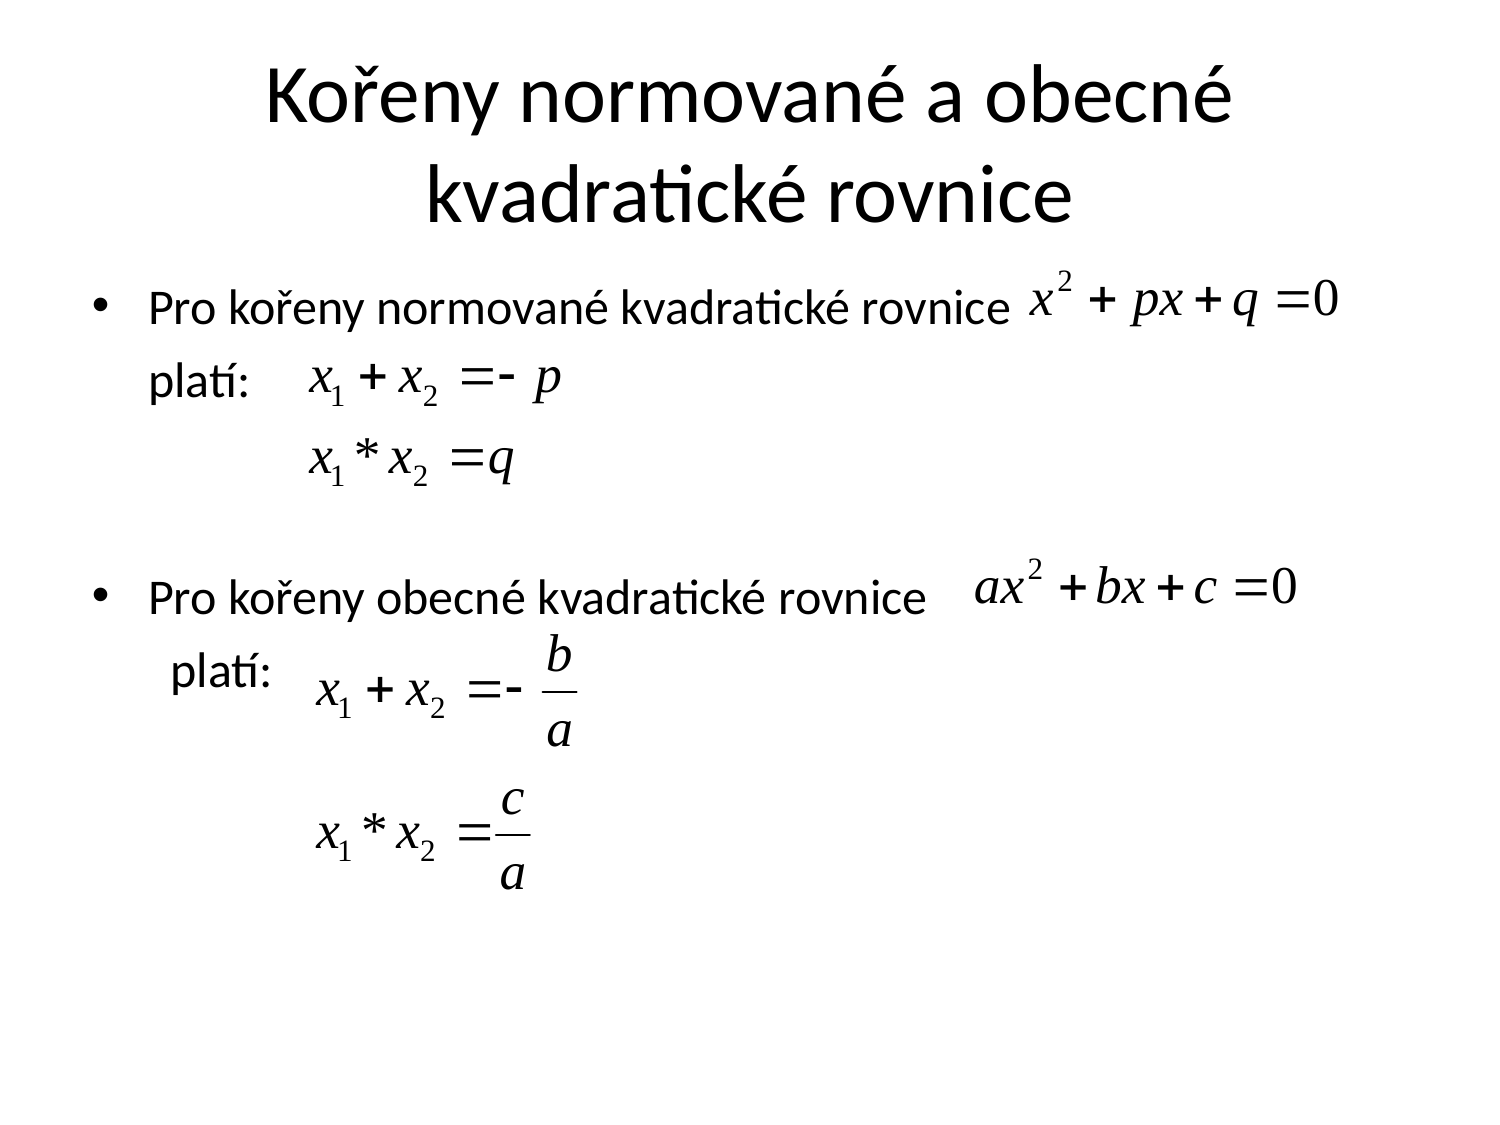

# Kořeny normované a obecné kvadratické rovnice
Pro kořeny normované kvadratické rovnice
 platí:
Pro kořeny obecné kvadratické rovnice
 platí: